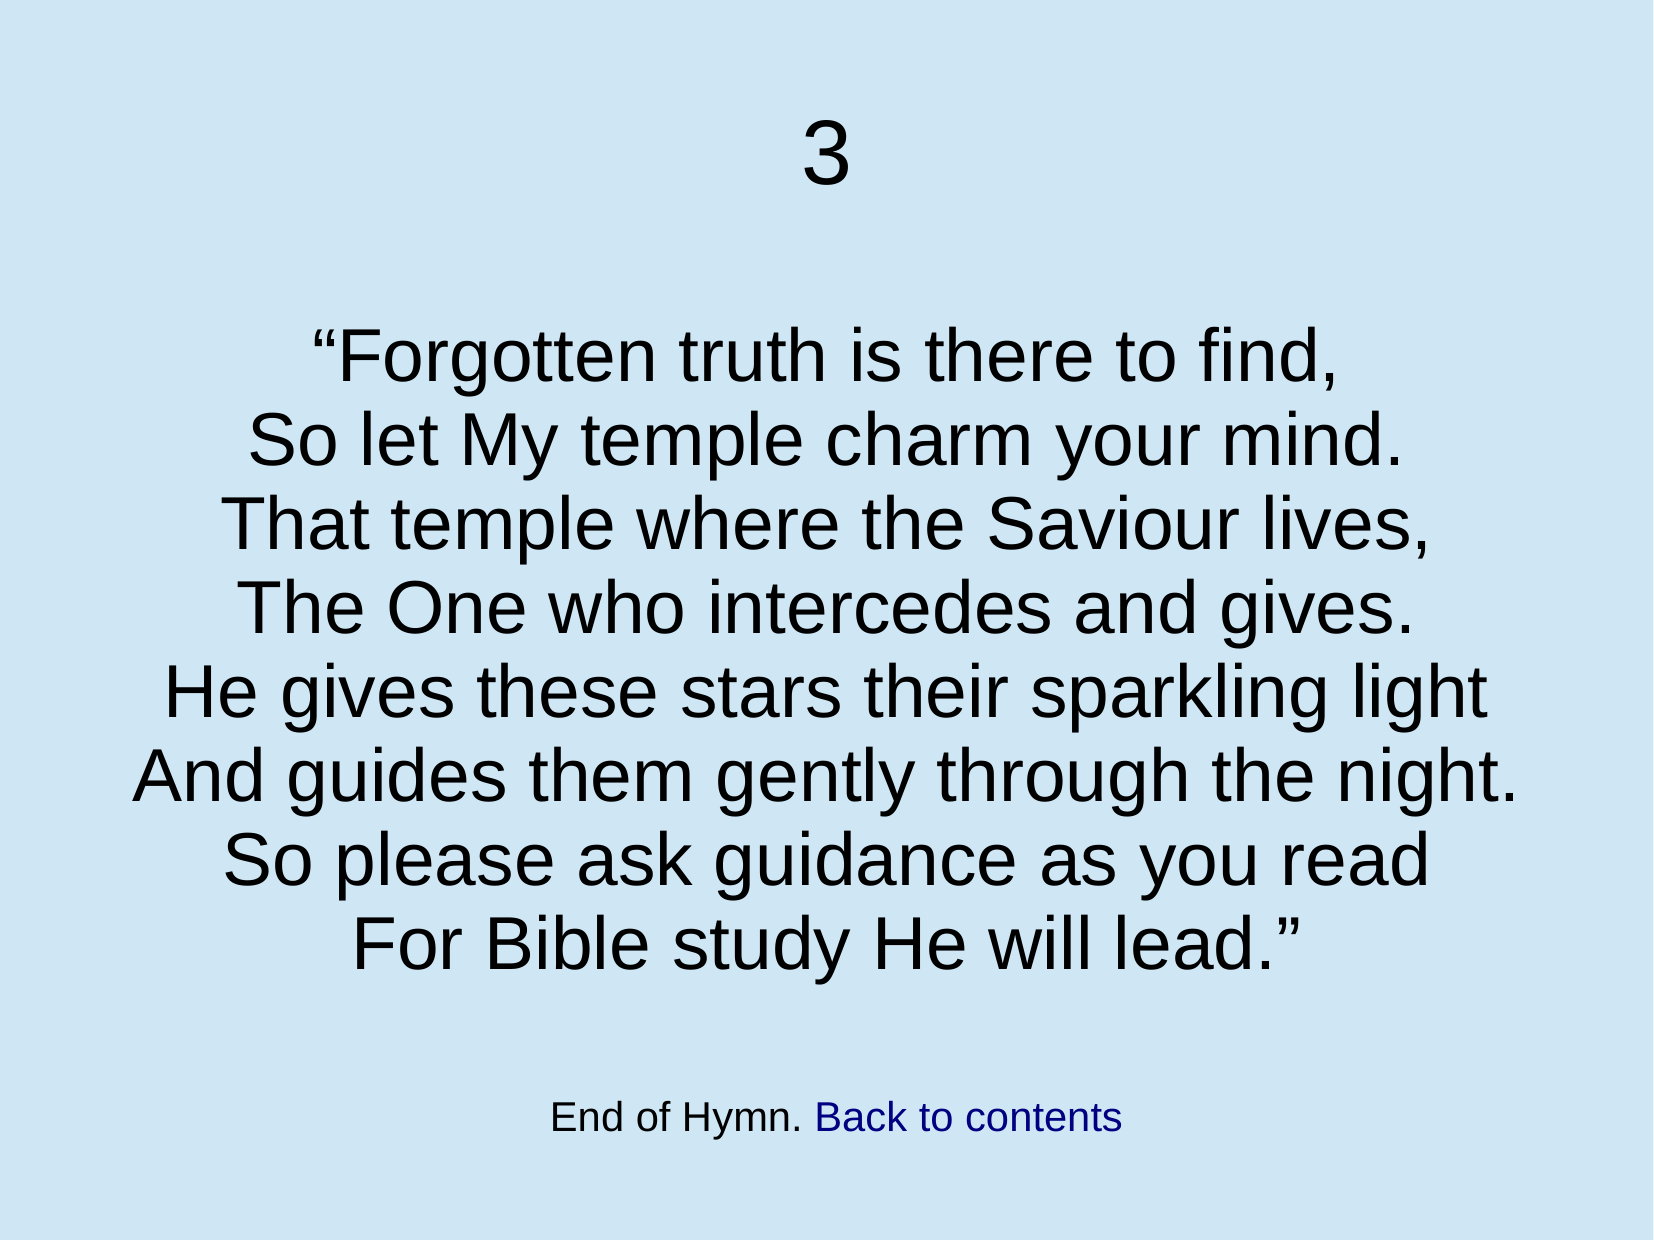

# 3
“Forgotten truth is there to find,
So let My temple charm your mind.
That temple where the Saviour lives,
The One who intercedes and gives.
He gives these stars their sparkling light
And guides them gently through the night.
So please ask guidance as you read
For Bible study He will lead.”
 End of Hymn. Back to contents